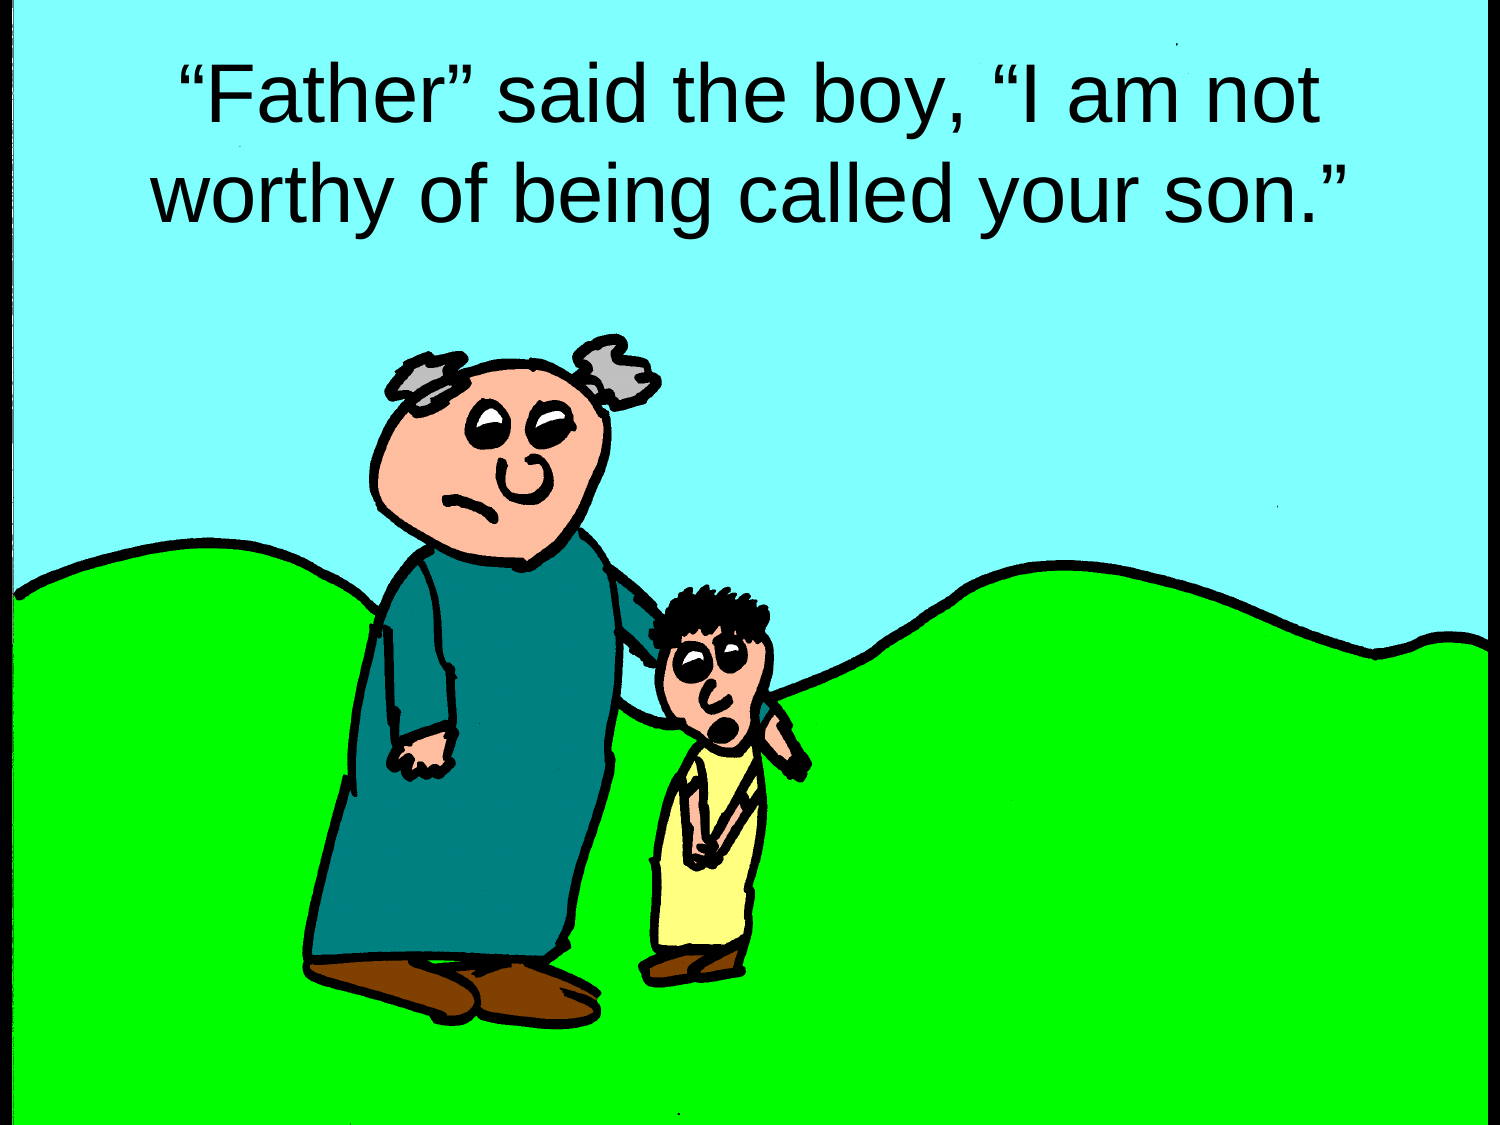

# “Father” said the boy, “I am not worthy of being called your son.”